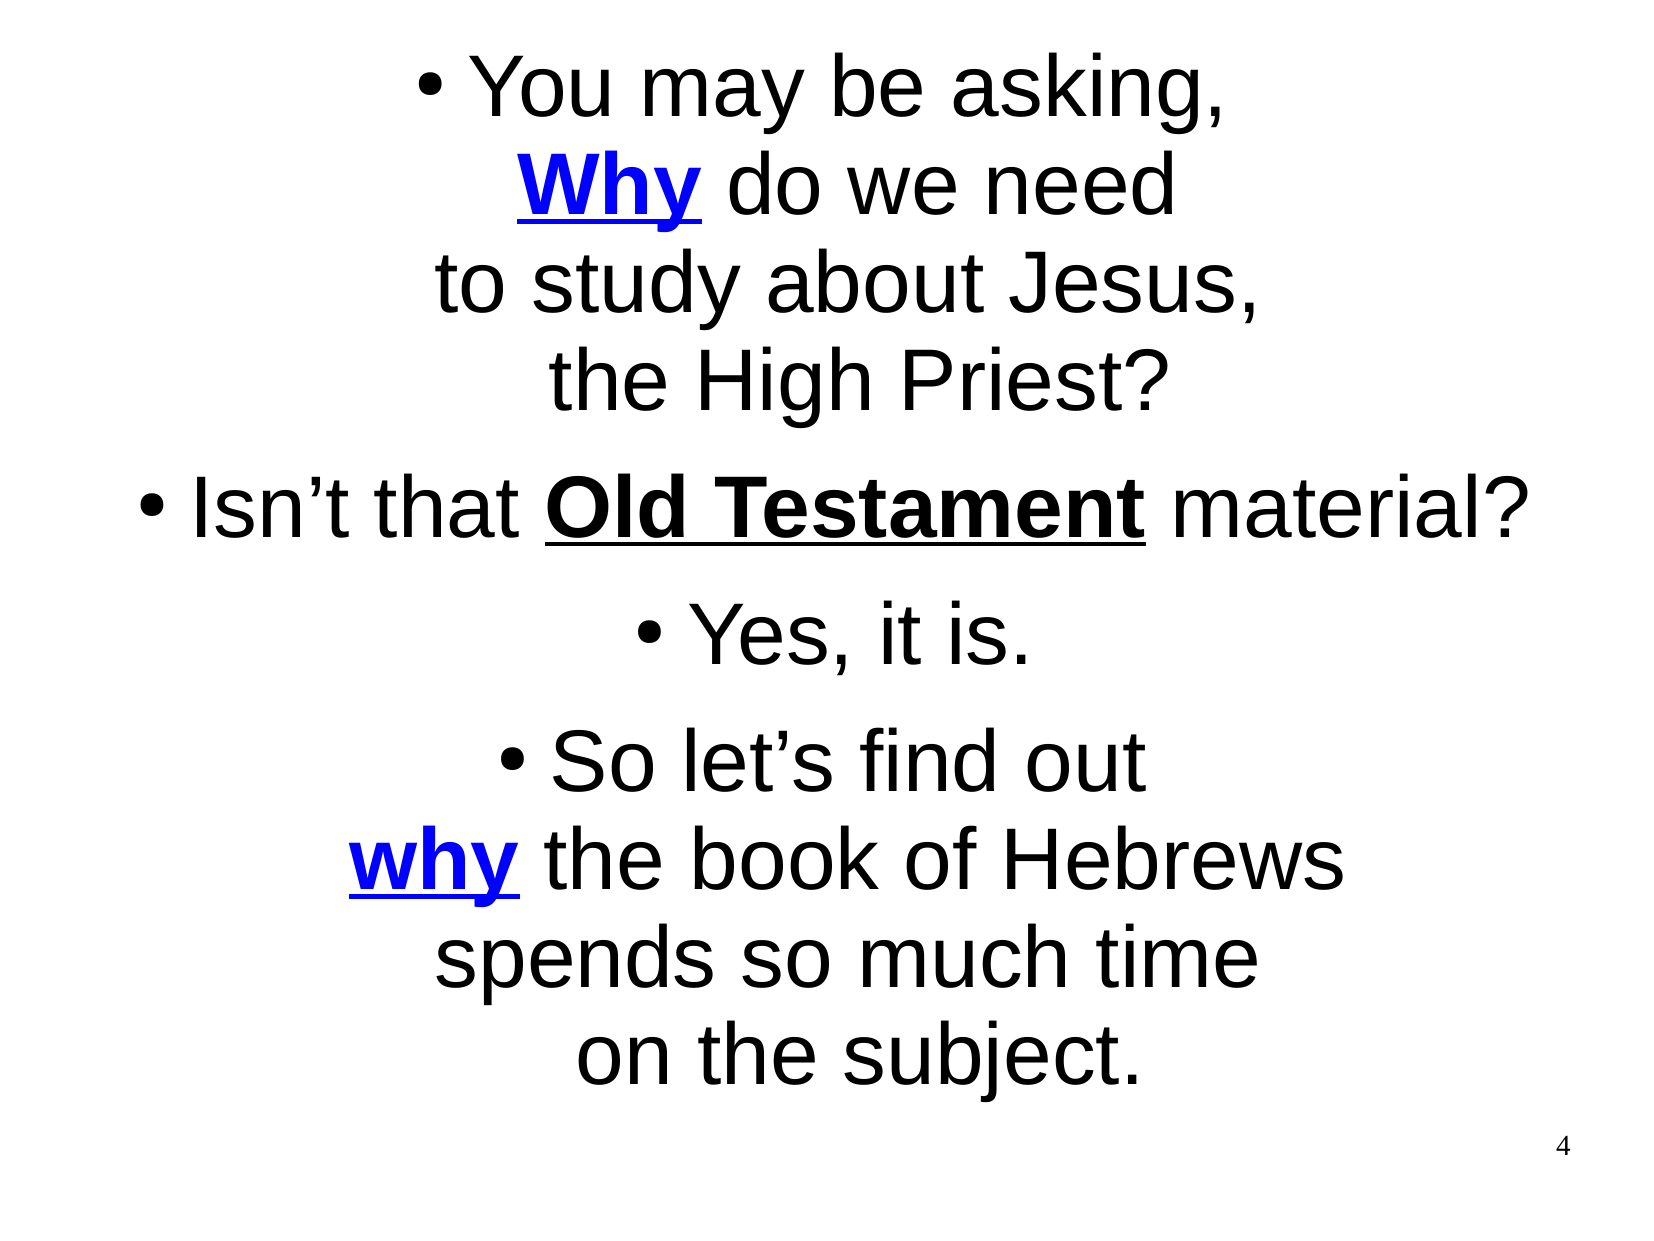

# You may be asking, Why do we need to study about Jesus, the High Priest?
Isn’t that Old Testament material?
Yes, it is.
So let’s find out
why the book of Hebrews
spends so much time
on the subject.
4